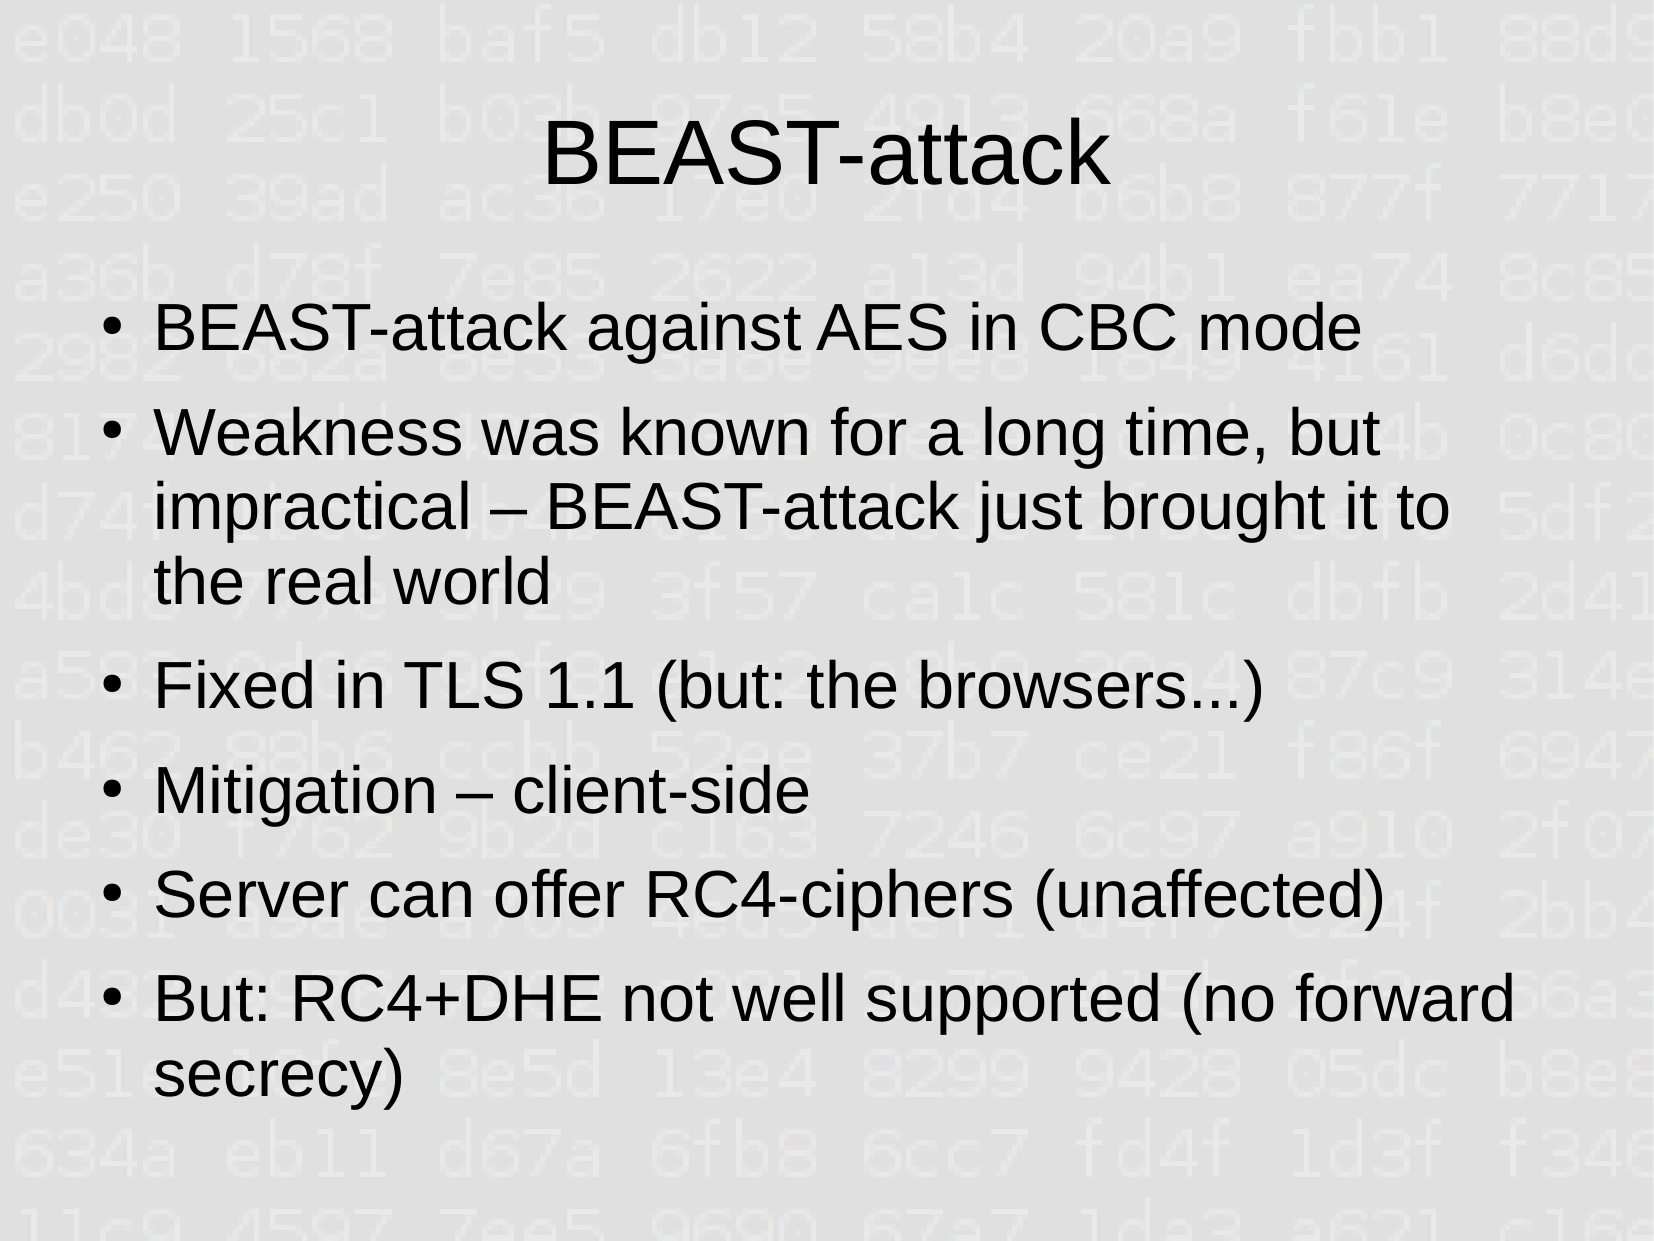

# BEAST-attack
BEAST-attack against AES in CBC mode
Weakness was known for a long time, but impractical – BEAST-attack just brought it to the real world
Fixed in TLS 1.1 (but: the browsers...)
Mitigation – client-side
Server can offer RC4-ciphers (unaffected)
But: RC4+DHE not well supported (no forward secrecy)